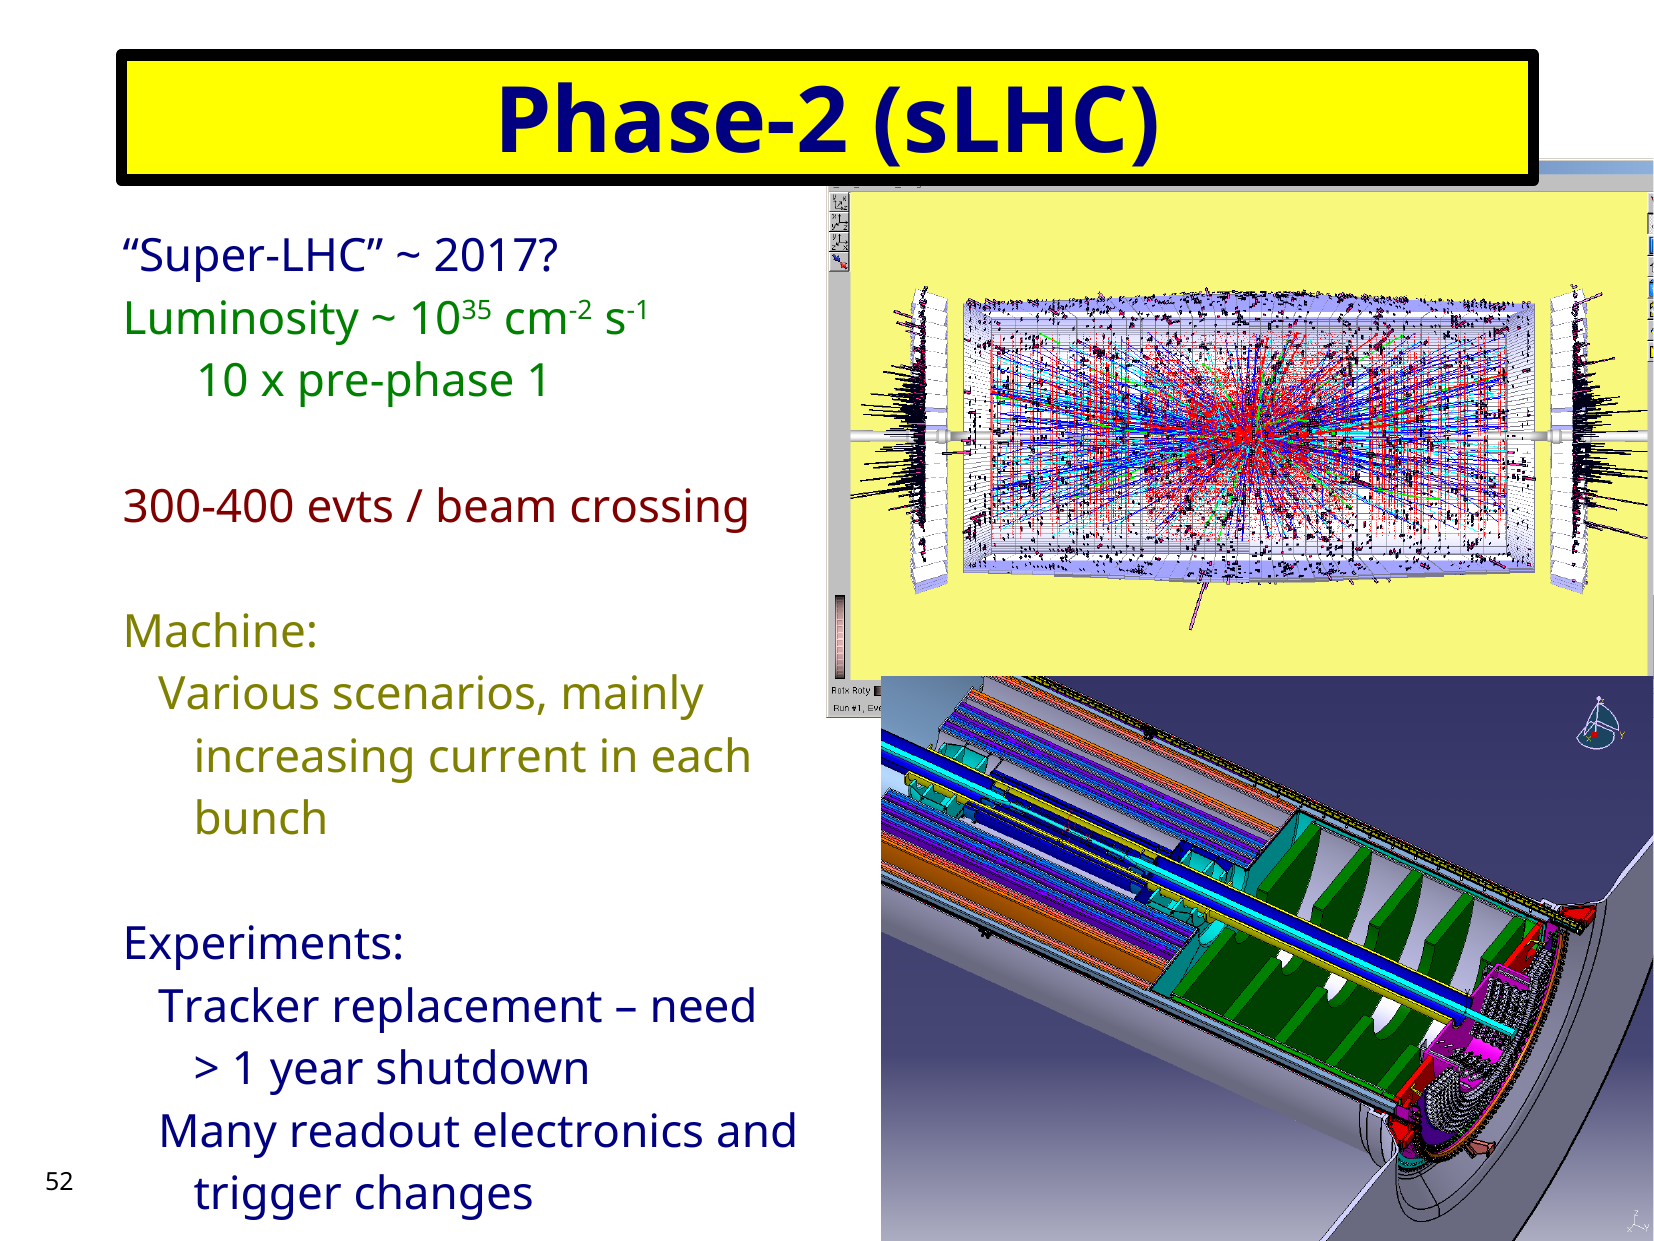

# Phase-2 (sLHC)
“Super-LHC” ~ 2017?
Luminosity ~ 1035 cm-2 s-1
	10 x pre-phase 1
300-400 evts / beam crossing
Machine:
Various scenarios, mainly increasing current in each bunch
Experiments:
Tracker replacement – need > 1 year shutdown
Many readout electronics and trigger changes
52